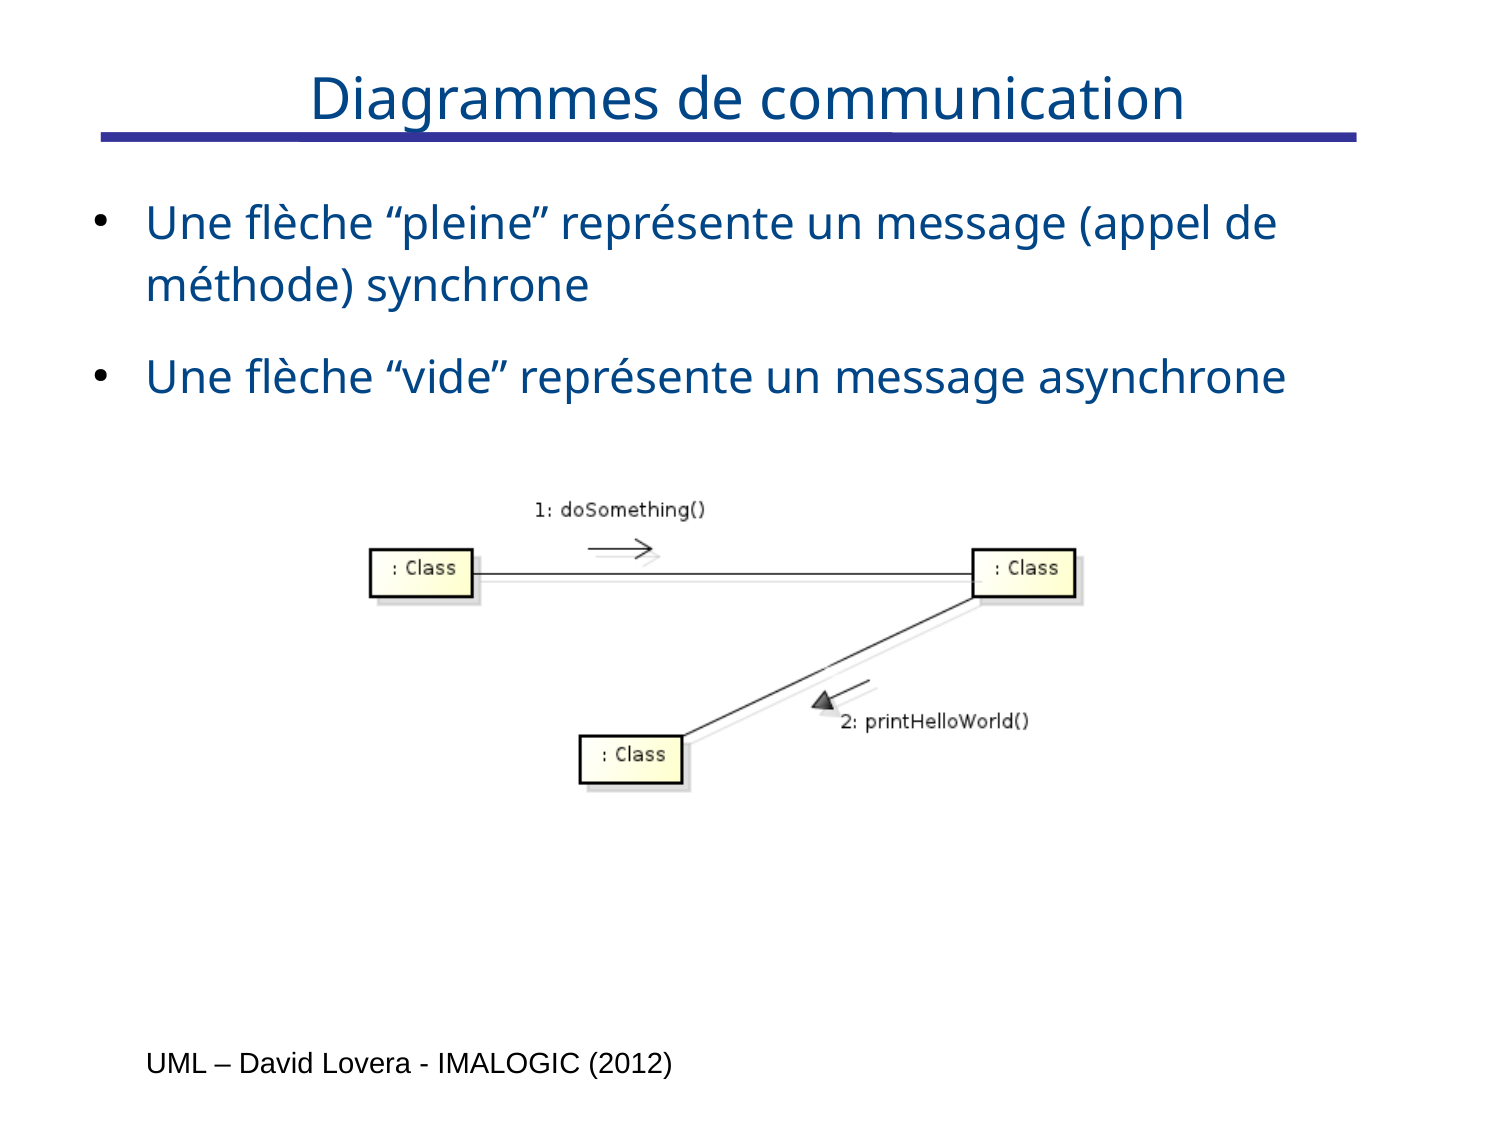

# Diagrammes de communication
Une flèche “pleine” représente un message (appel de méthode) synchrone
Une flèche “vide” représente un message asynchrone
UML – David Lovera - IMALOGIC (2012)